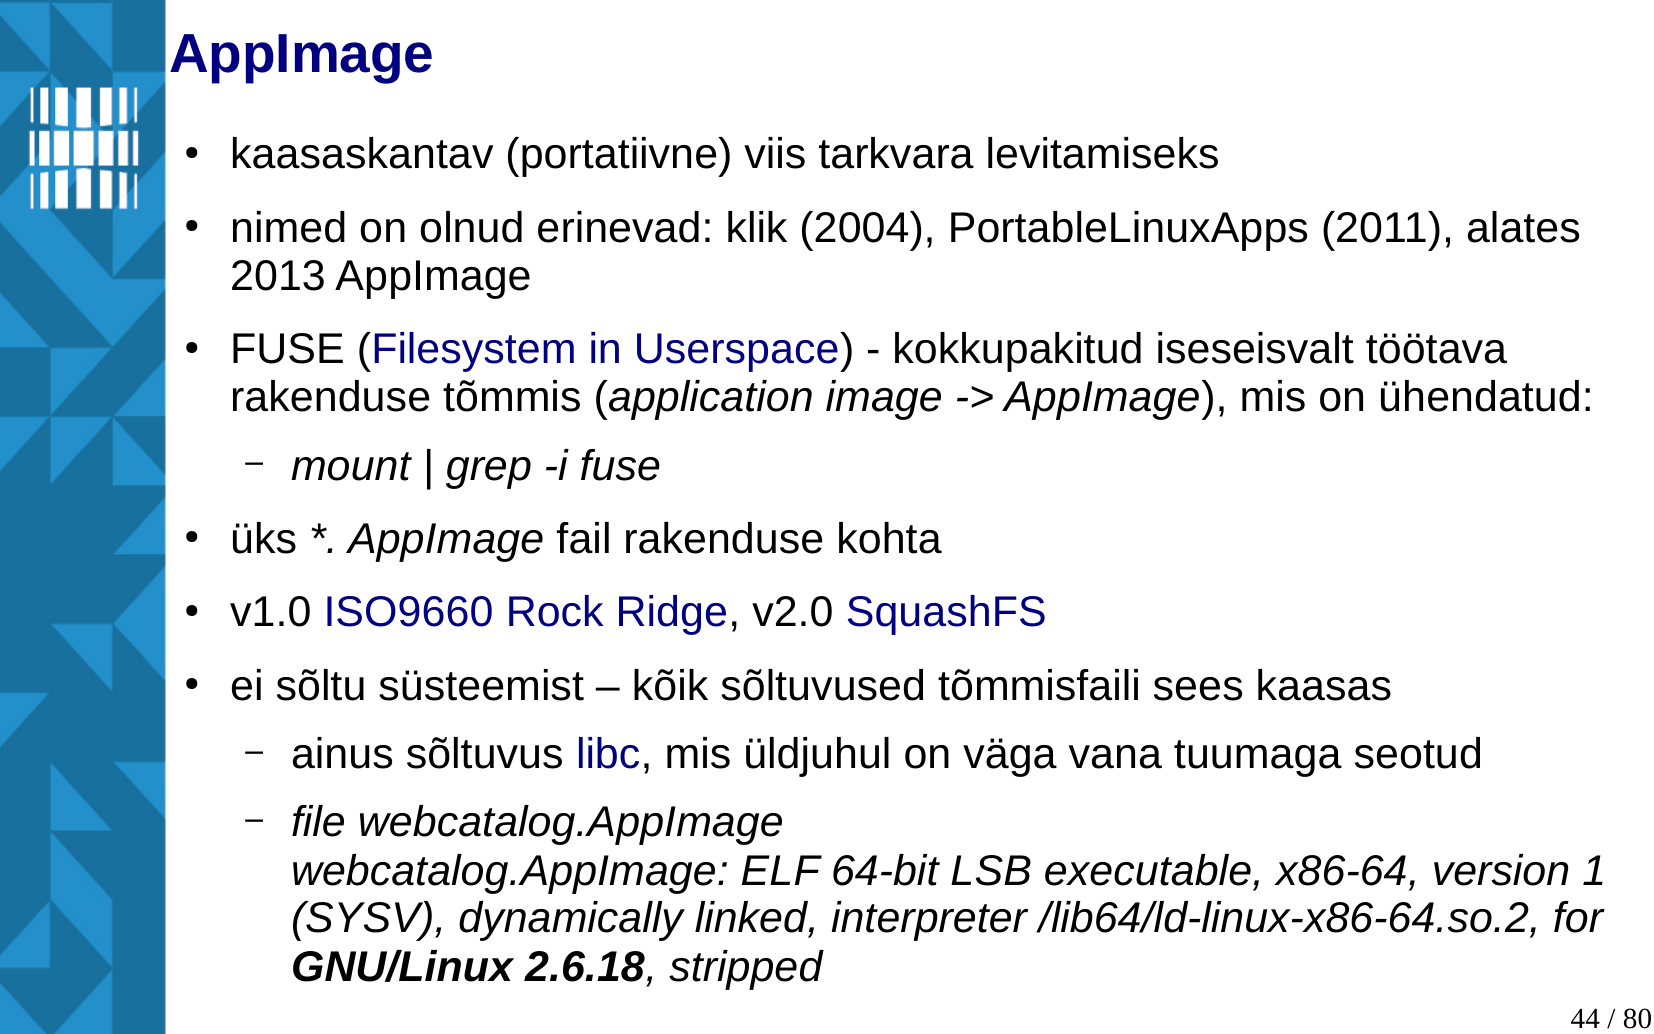

# AppImage
kaasaskantav (portatiivne) viis tarkvara levitamiseks
nimed on olnud erinevad: klik (2004), PortableLinuxApps (2011), alates 2013 AppImage
FUSE (Filesystem in Userspace) - kokkupakitud iseseisvalt töötava rakenduse tõmmis (application image -> AppImage), mis on ühendatud:
mount | grep -i fuse
üks *. AppImage fail rakenduse kohta
v1.0 ISO9660 Rock Ridge, v2.0 SquashFS
ei sõltu süsteemist – kõik sõltuvused tõmmisfaili sees kaasas
ainus sõltuvus libc, mis üldjuhul on väga vana tuumaga seotud
file webcatalog.AppImage
webcatalog.AppImage: ELF 64-bit LSB executable, x86-64, version 1 (SYSV), dynamically linked, interpreter /lib64/ld-linux-x86-64.so.2, for GNU/Linux 2.6.18, stripped
44